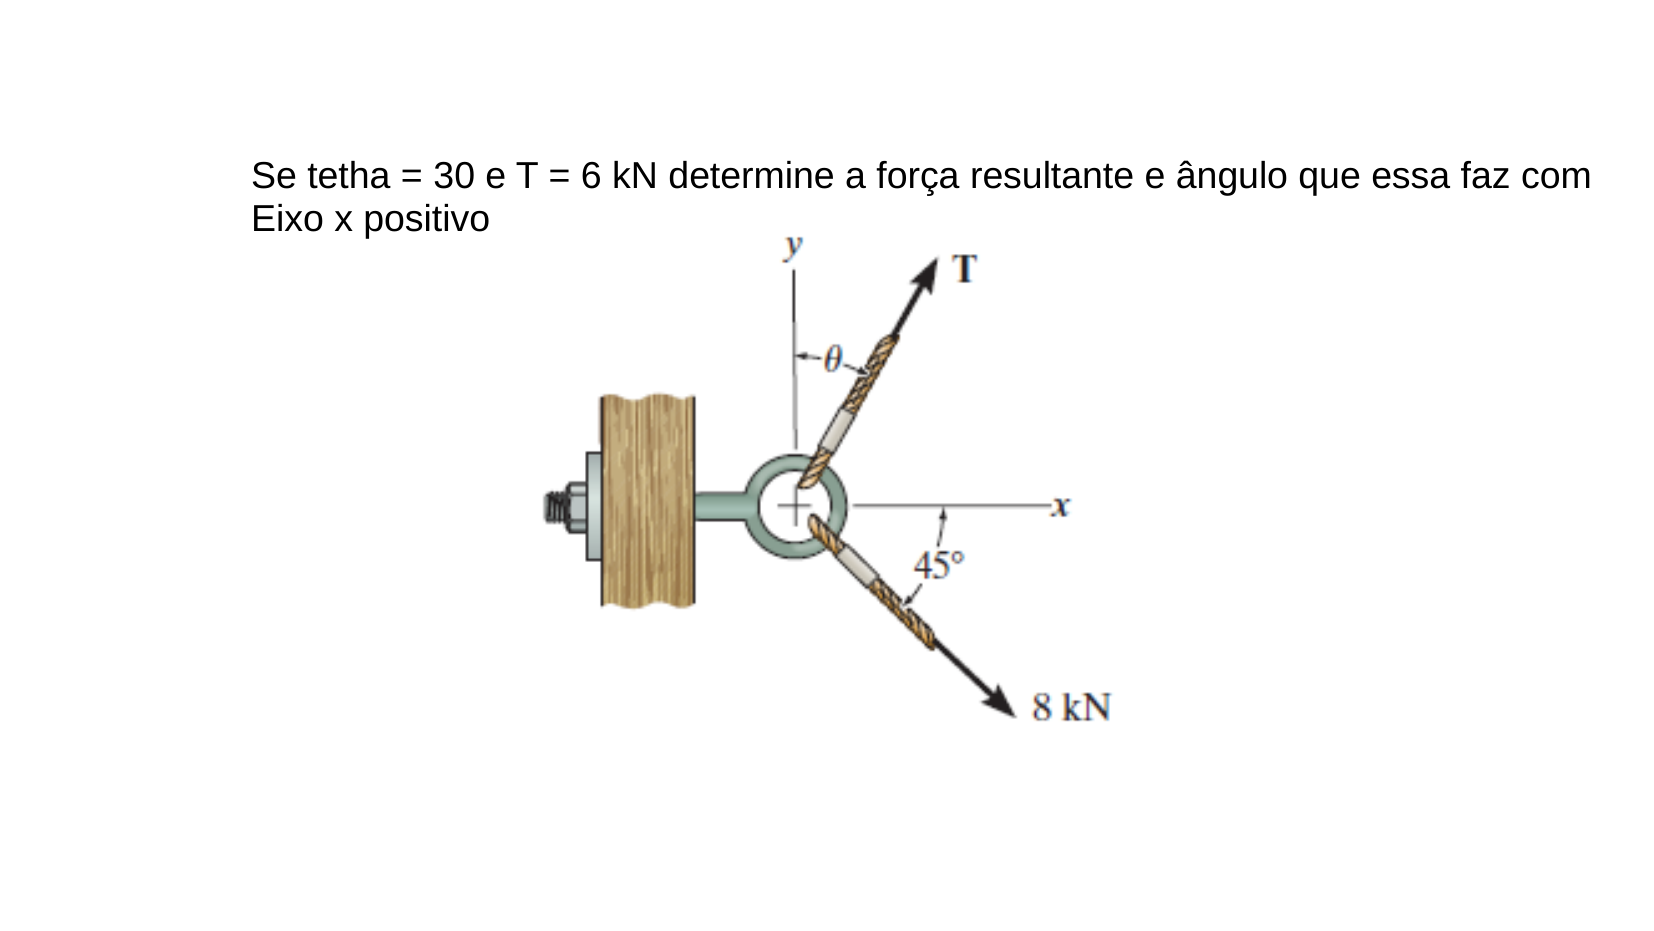

Se tetha = 30 e T = 6 kN determine a força resultante e ângulo que essa faz com
Eixo x positivo